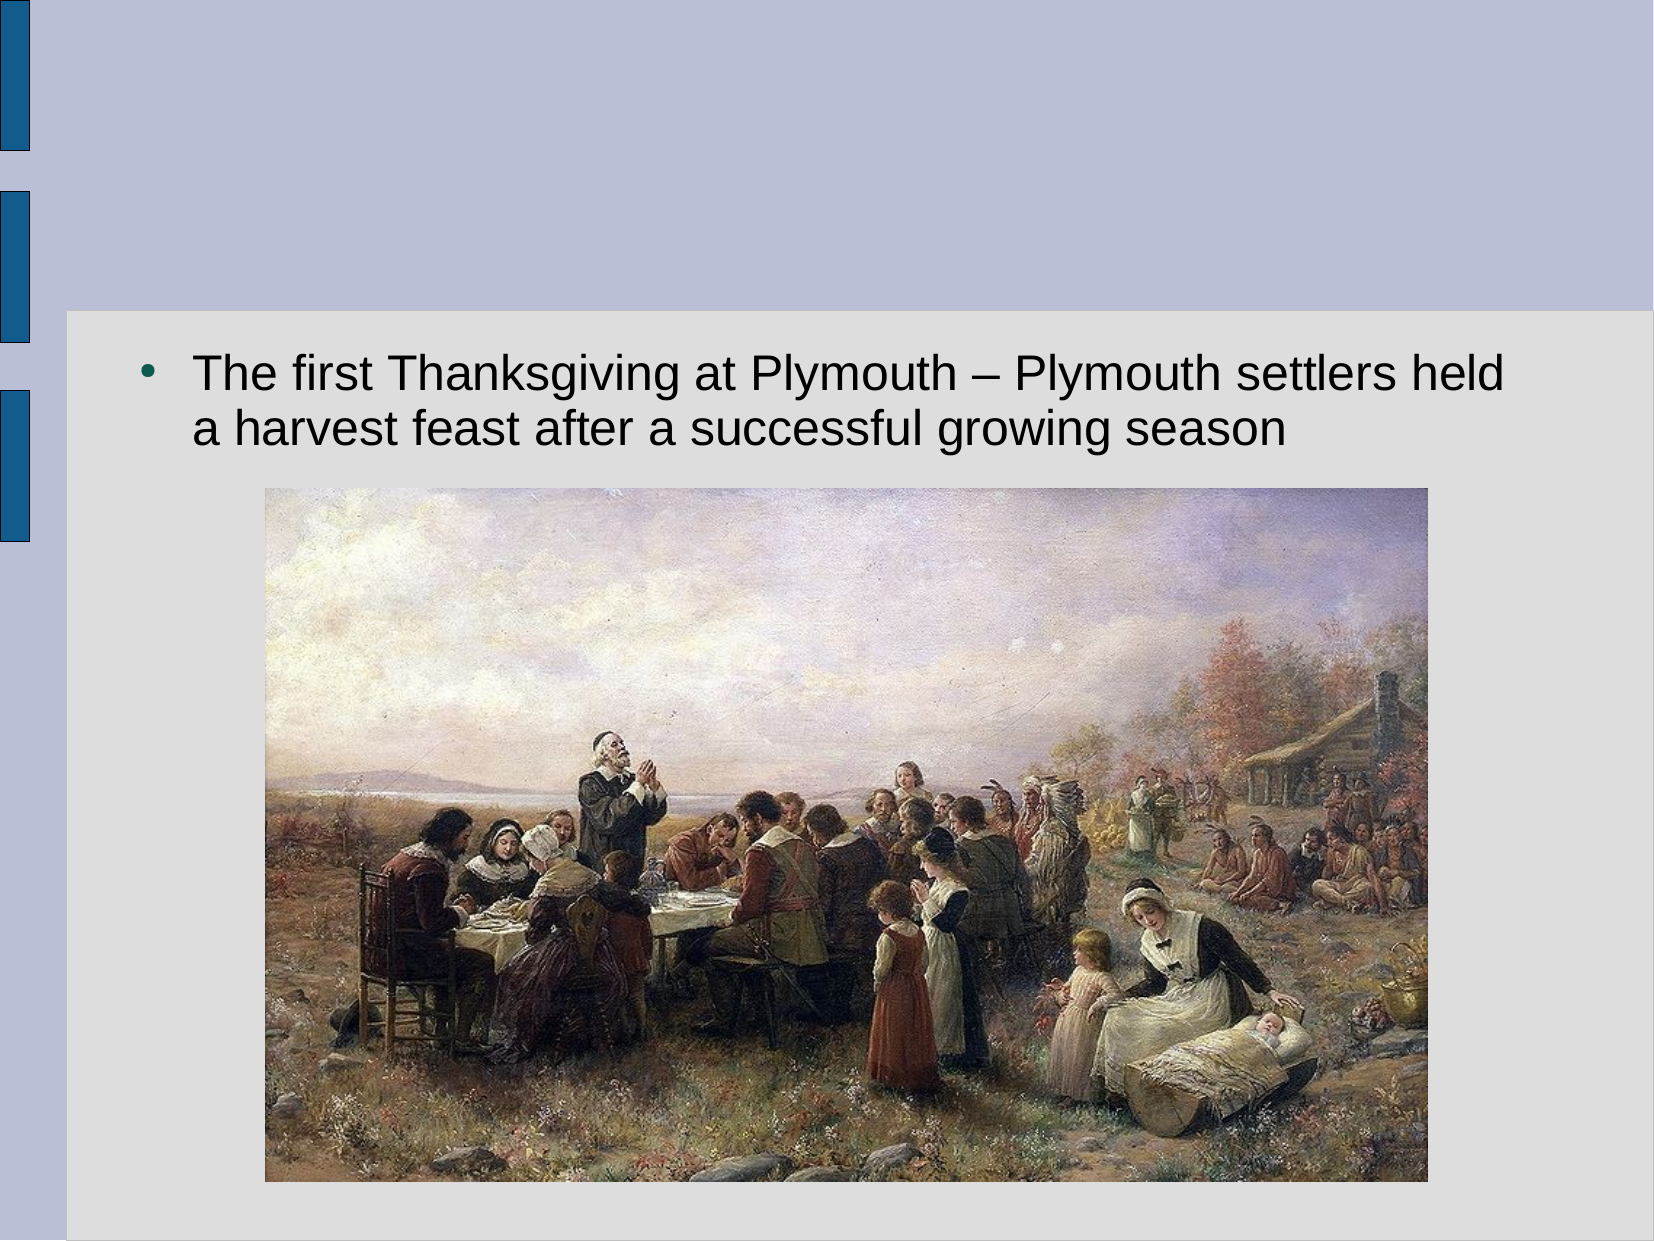

# The first Thanksgiving at Plymouth – Plymouth settlers held a harvest feast after a successful growing season